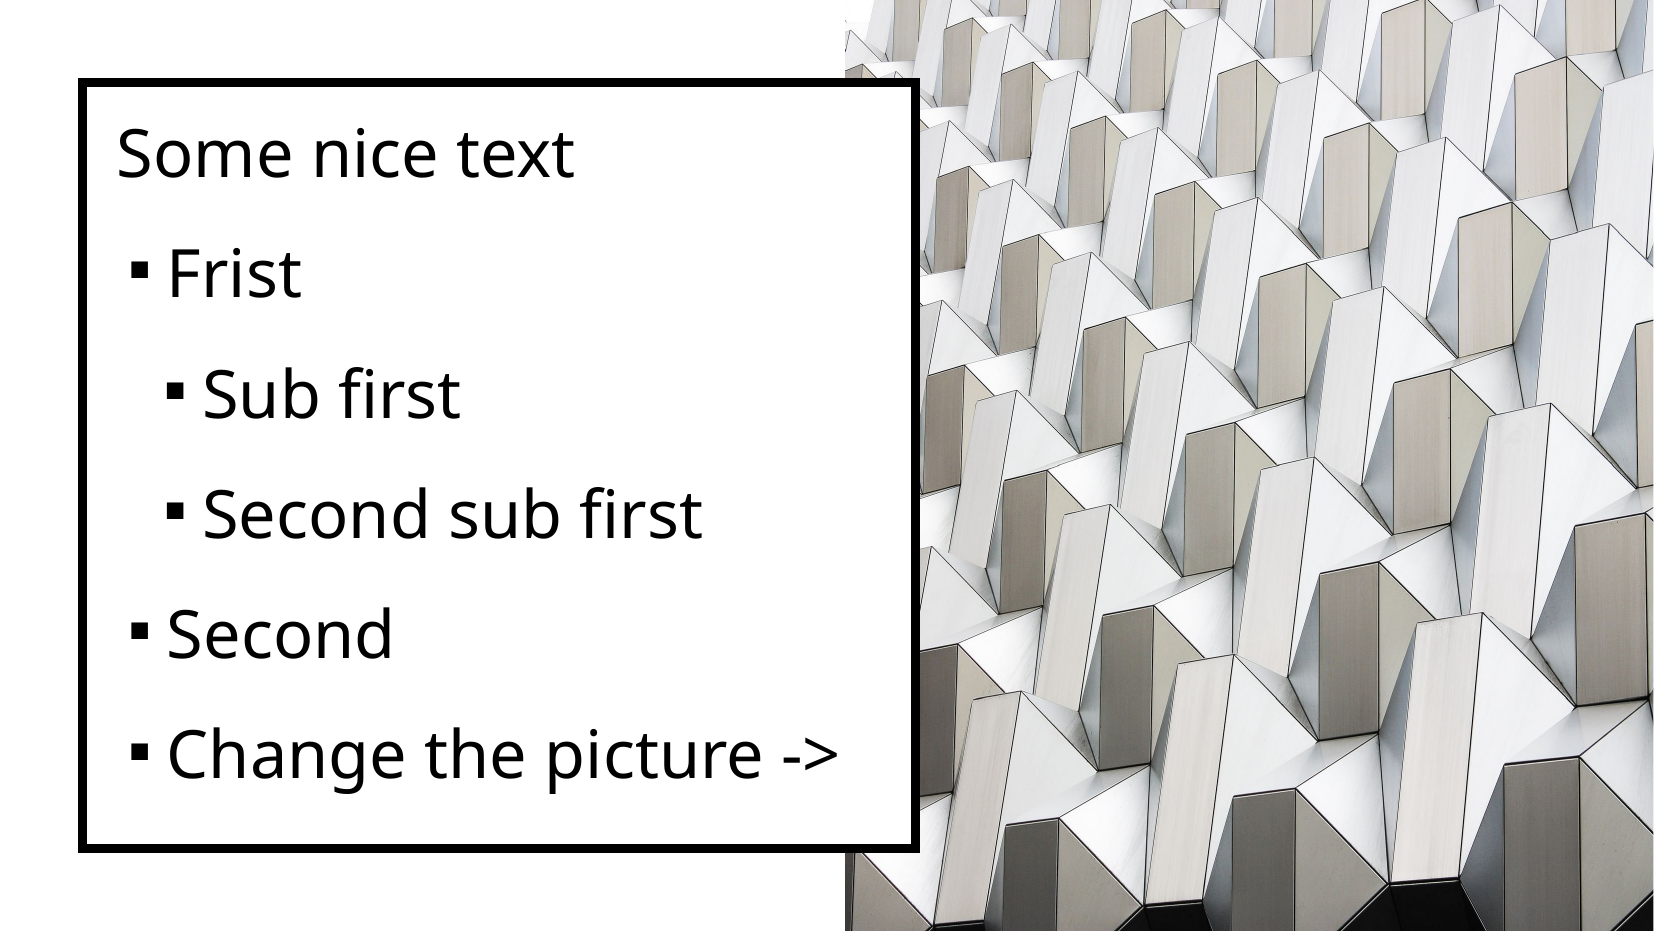

# Some nice text
Frist
Sub first
Second sub first
Second
Change the picture ->